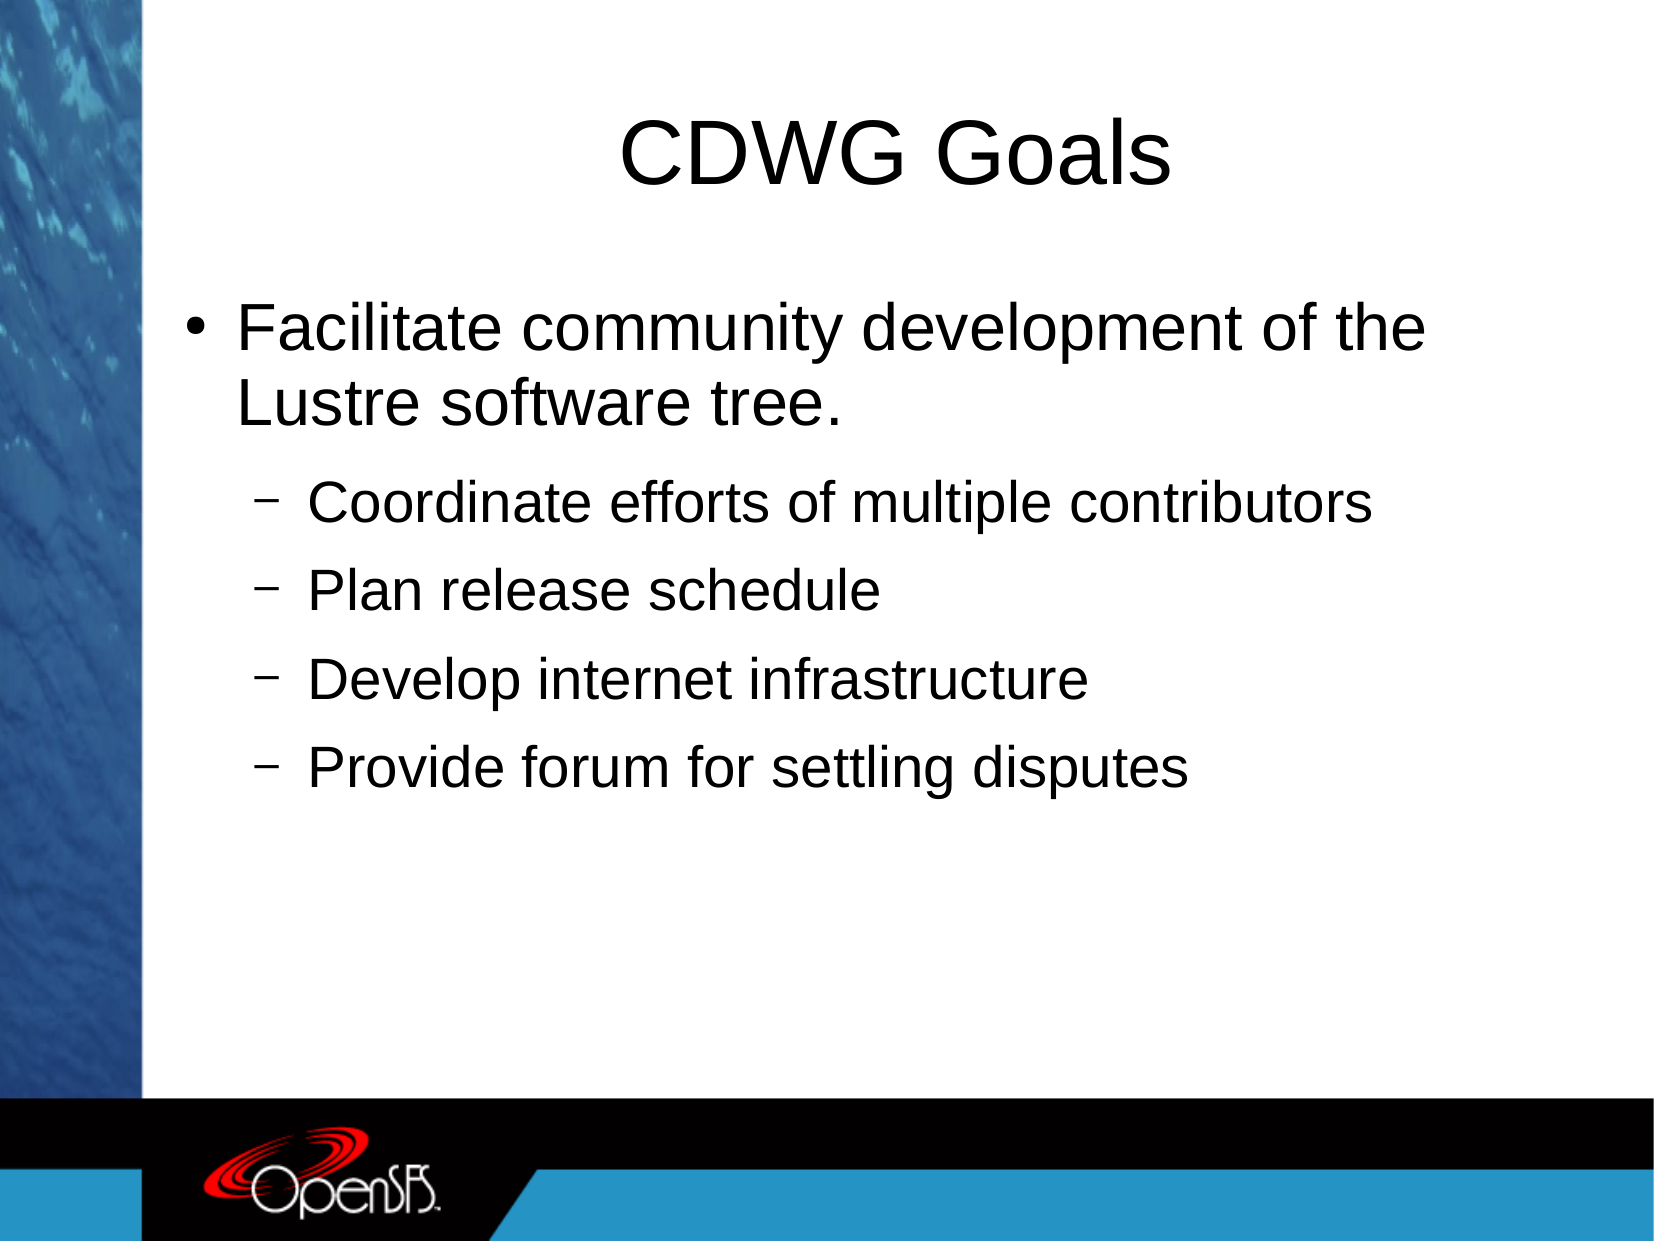

# CDWG Goals
Facilitate community development of the Lustre software tree.
Coordinate efforts of multiple contributors
Plan release schedule
Develop internet infrastructure
Provide forum for settling disputes